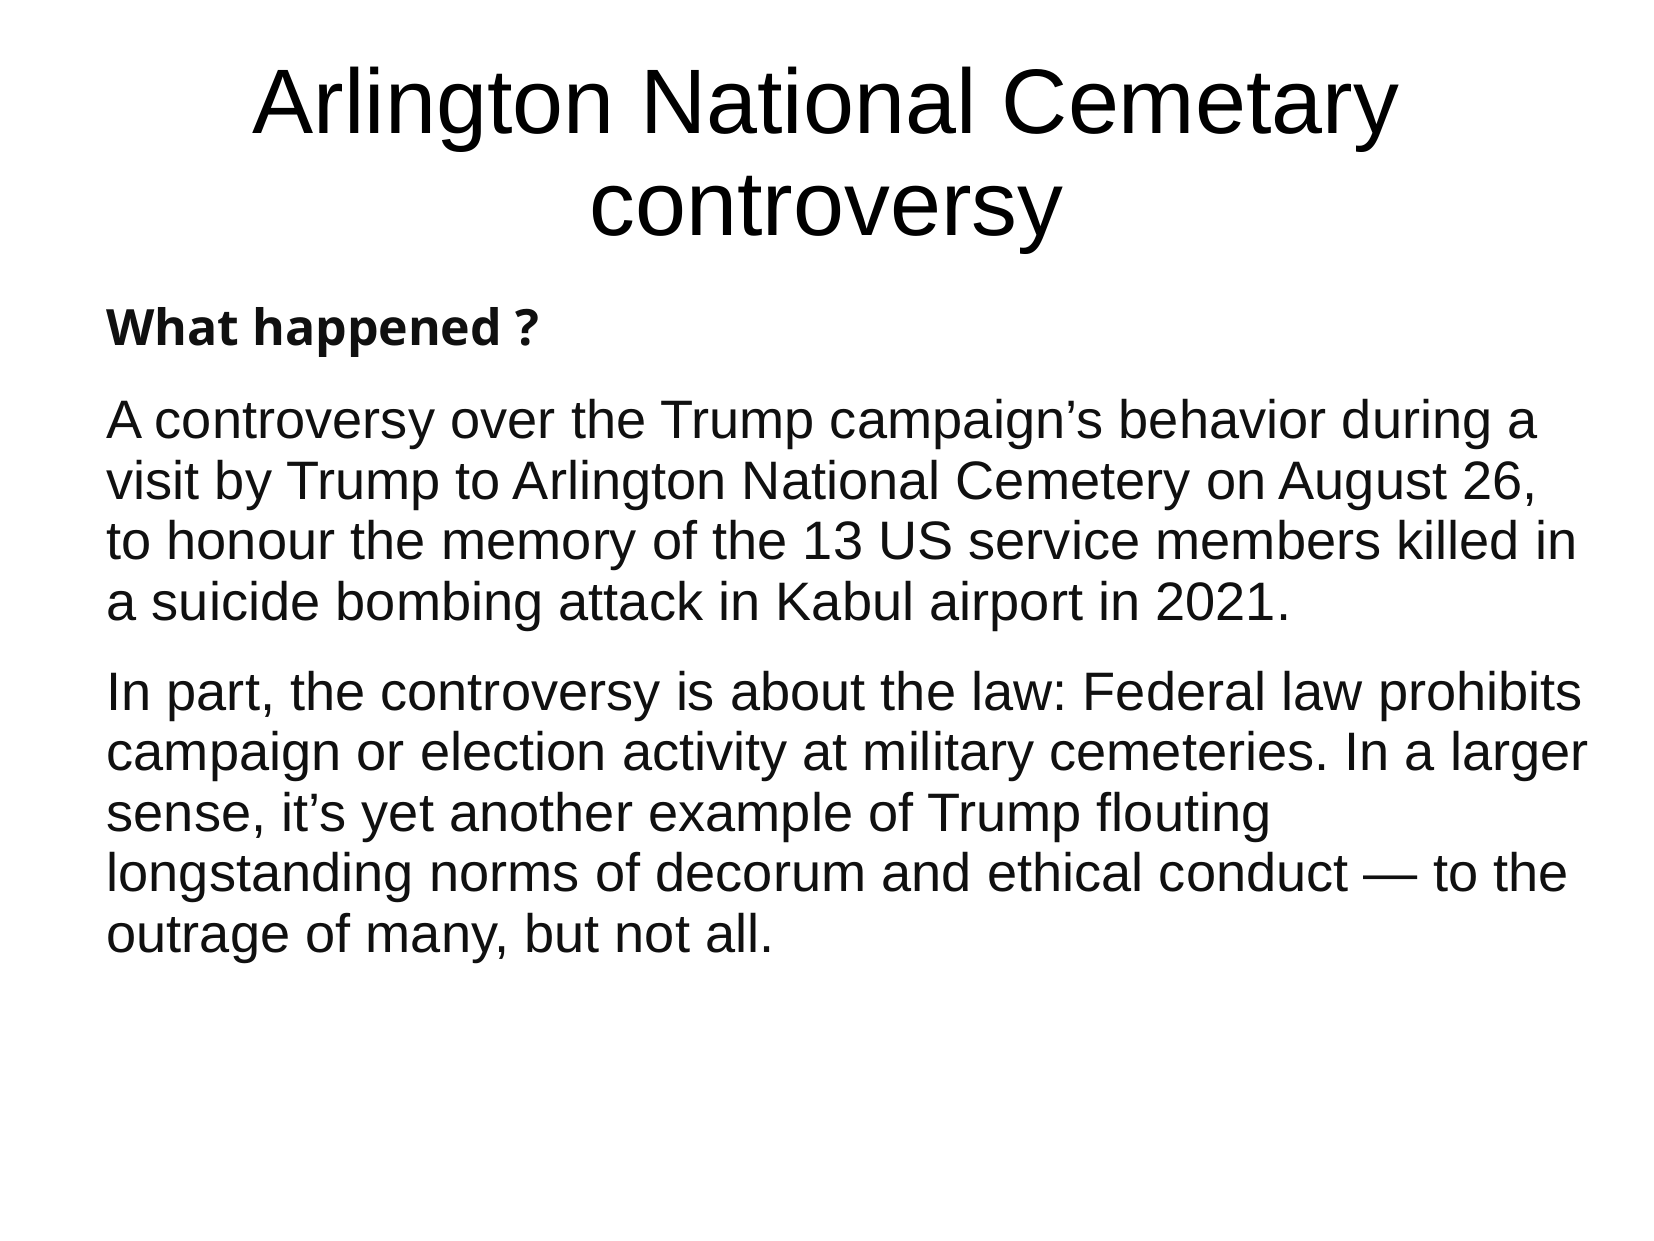

# Arlington National Cemetary controversy
What happened ?
A controversy over the Trump campaign’s behavior during a visit by Trump to Arlington National Cemetery on August 26, to honour the memory of the 13 US service members killed in a suicide bombing attack in Kabul airport in 2021.
In part, the controversy is about the law: Federal law prohibits campaign or election activity at military cemeteries. In a larger sense, it’s yet another example of Trump flouting longstanding norms of decorum and ethical conduct — to the outrage of many, but not all.